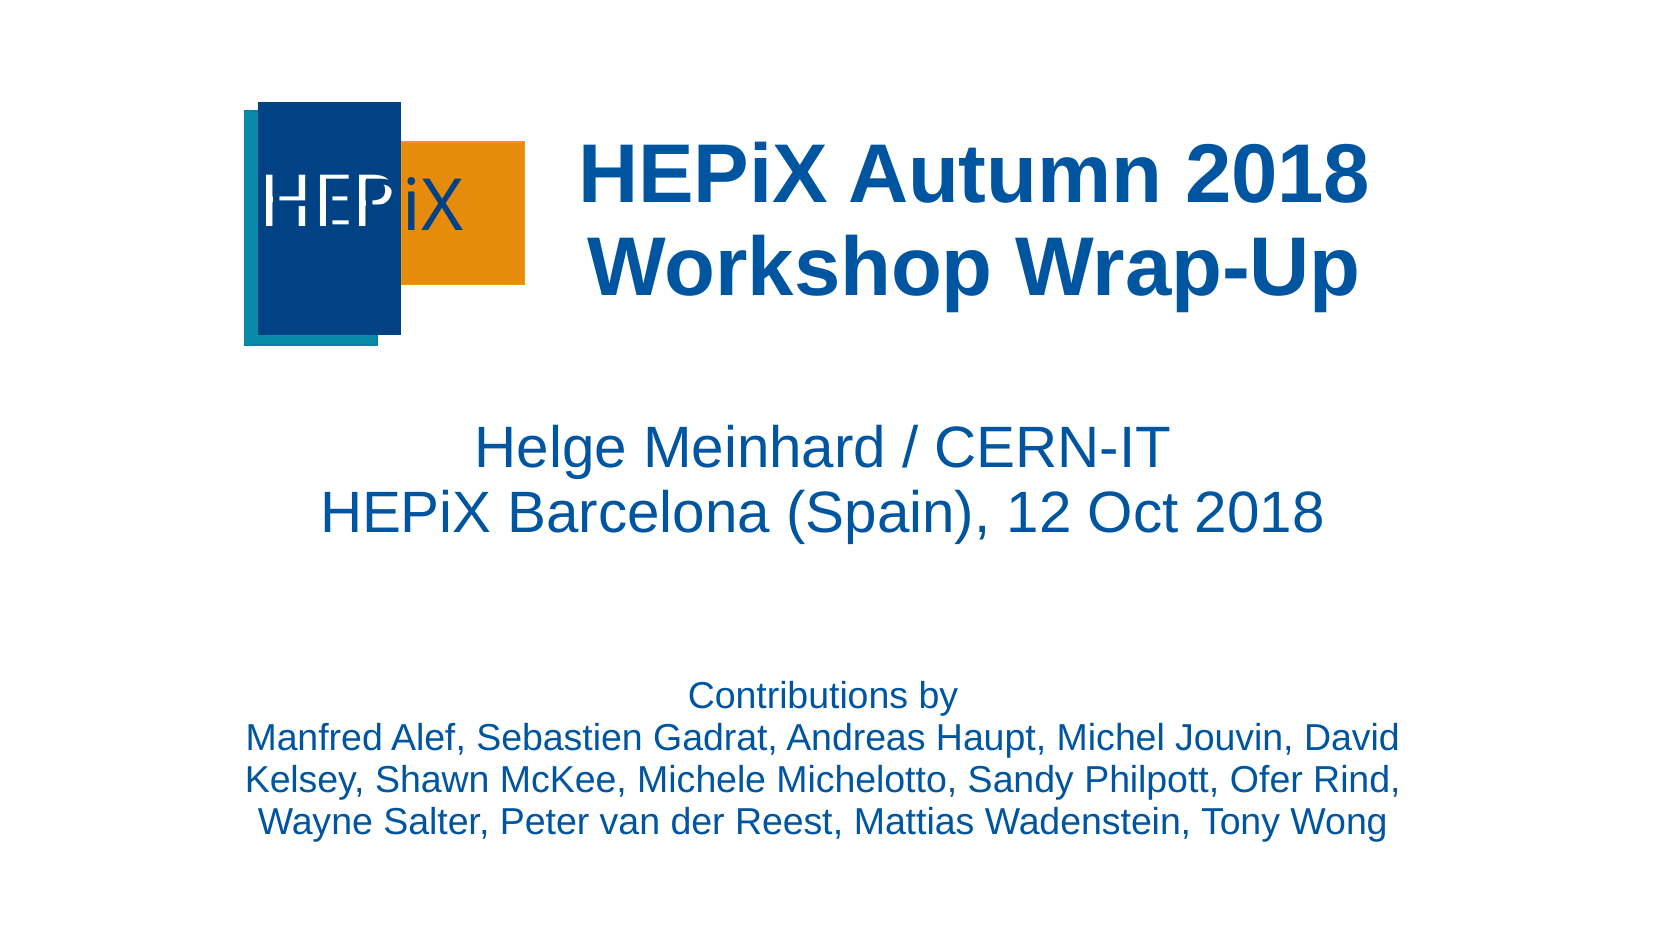

HEPiX Autumn 2018
Workshop Wrap-Up
# Helge Meinhard / CERN-IT
HEPiX Barcelona (Spain), 12 Oct 2018
Contributions by
Manfred Alef, Sebastien Gadrat, Andreas Haupt, Michel Jouvin, David Kelsey, Shawn McKee, Michele Michelotto, Sandy Philpott, Ofer Rind, Wayne Salter, Peter van der Reest, Mattias Wadenstein, Tony Wong